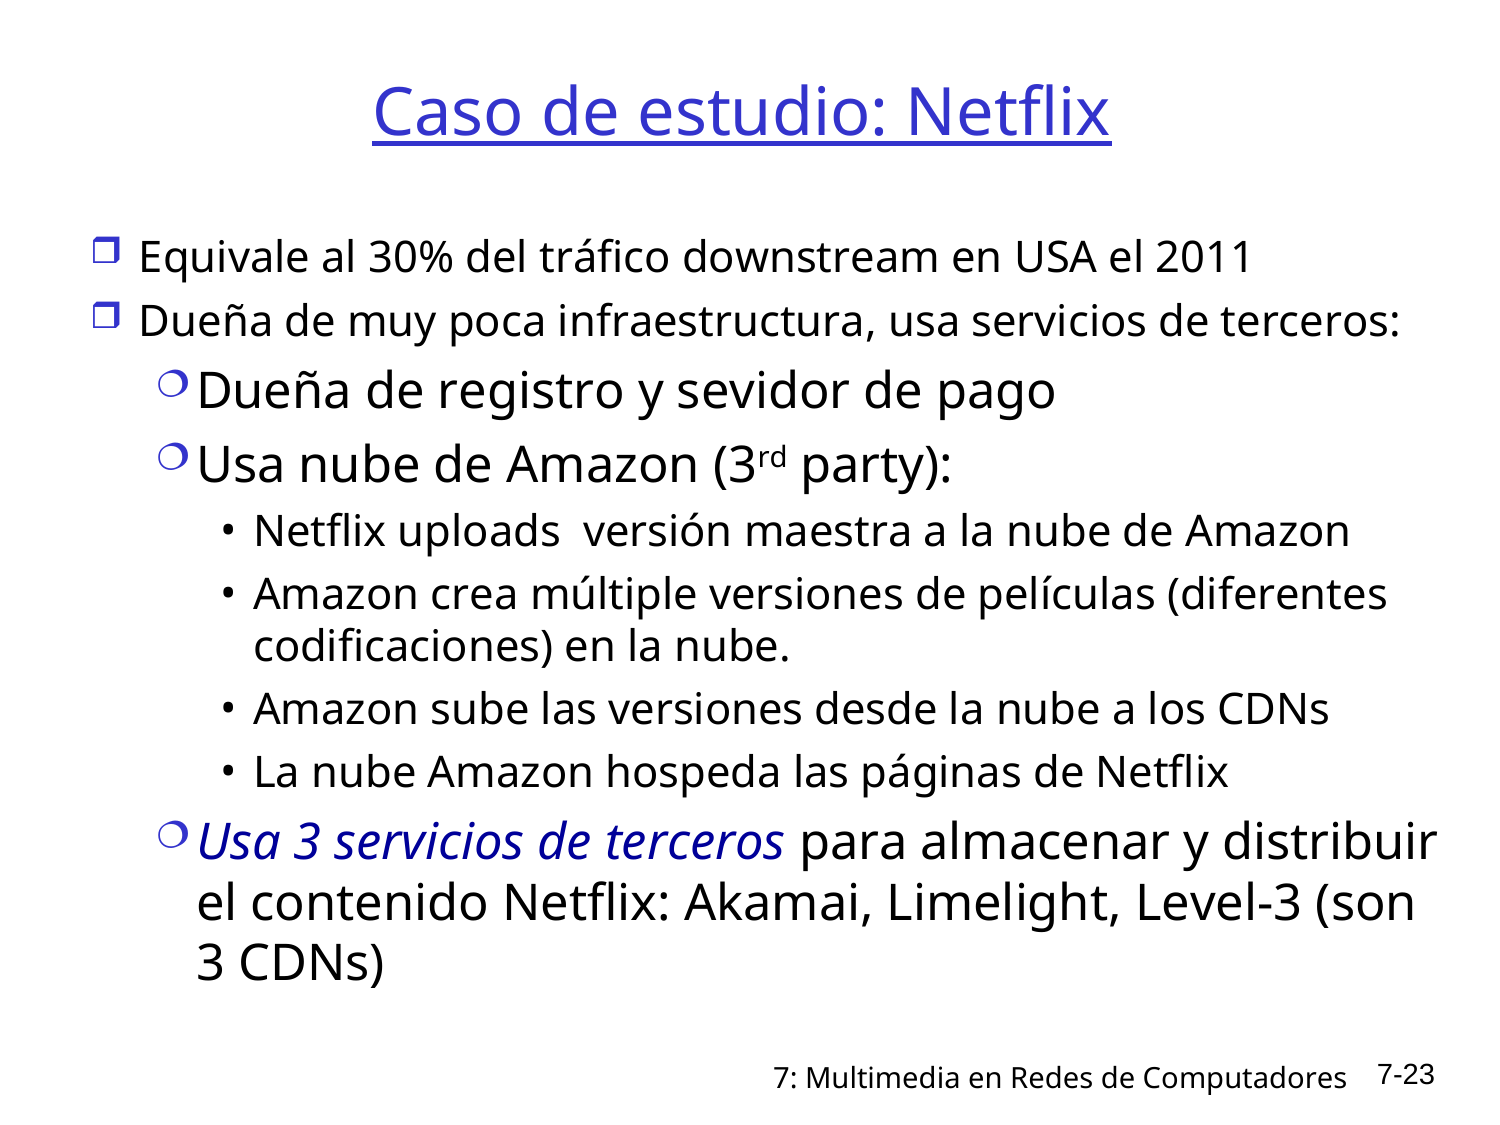

# Caso de estudio: Netflix
Equivale al 30% del tráfico downstream en USA el 2011
Dueña de muy poca infraestructura, usa servicios de terceros:
Dueña de registro y sevidor de pago
Usa nube de Amazon (3rd party):
Netflix uploads versión maestra a la nube de Amazon
Amazon crea múltiple versiones de películas (diferentes codificaciones) en la nube.
Amazon sube las versiones desde la nube a los CDNs
La nube Amazon hospeda las páginas de Netflix
Usa 3 servicios de terceros para almacenar y distribuir el contenido Netflix: Akamai, Limelight, Level-3 (son 3 CDNs)
23